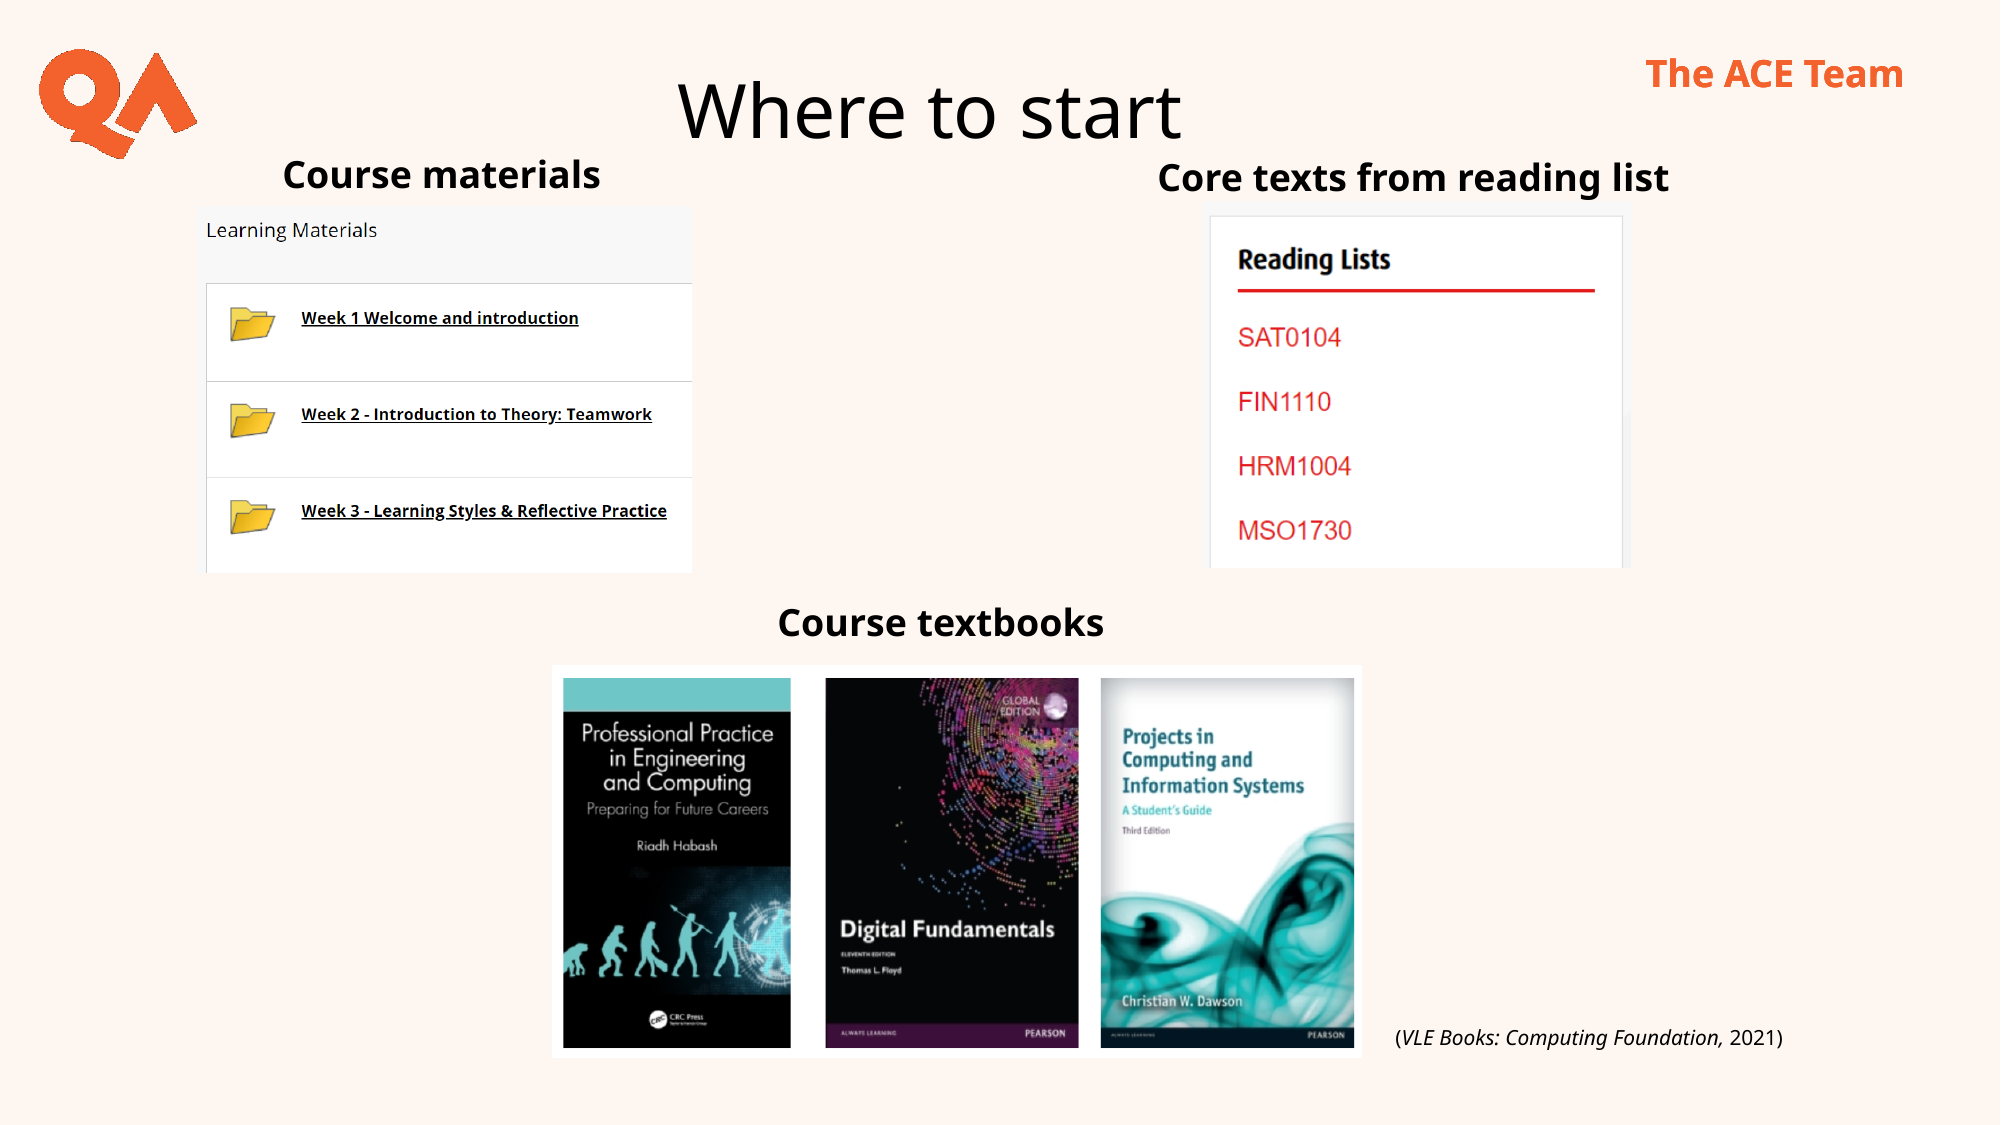

Where to start
The ACE Team
Course materials
Core texts from reading list
Course textbooks
(VLE Books: Computing Foundation, 2021)